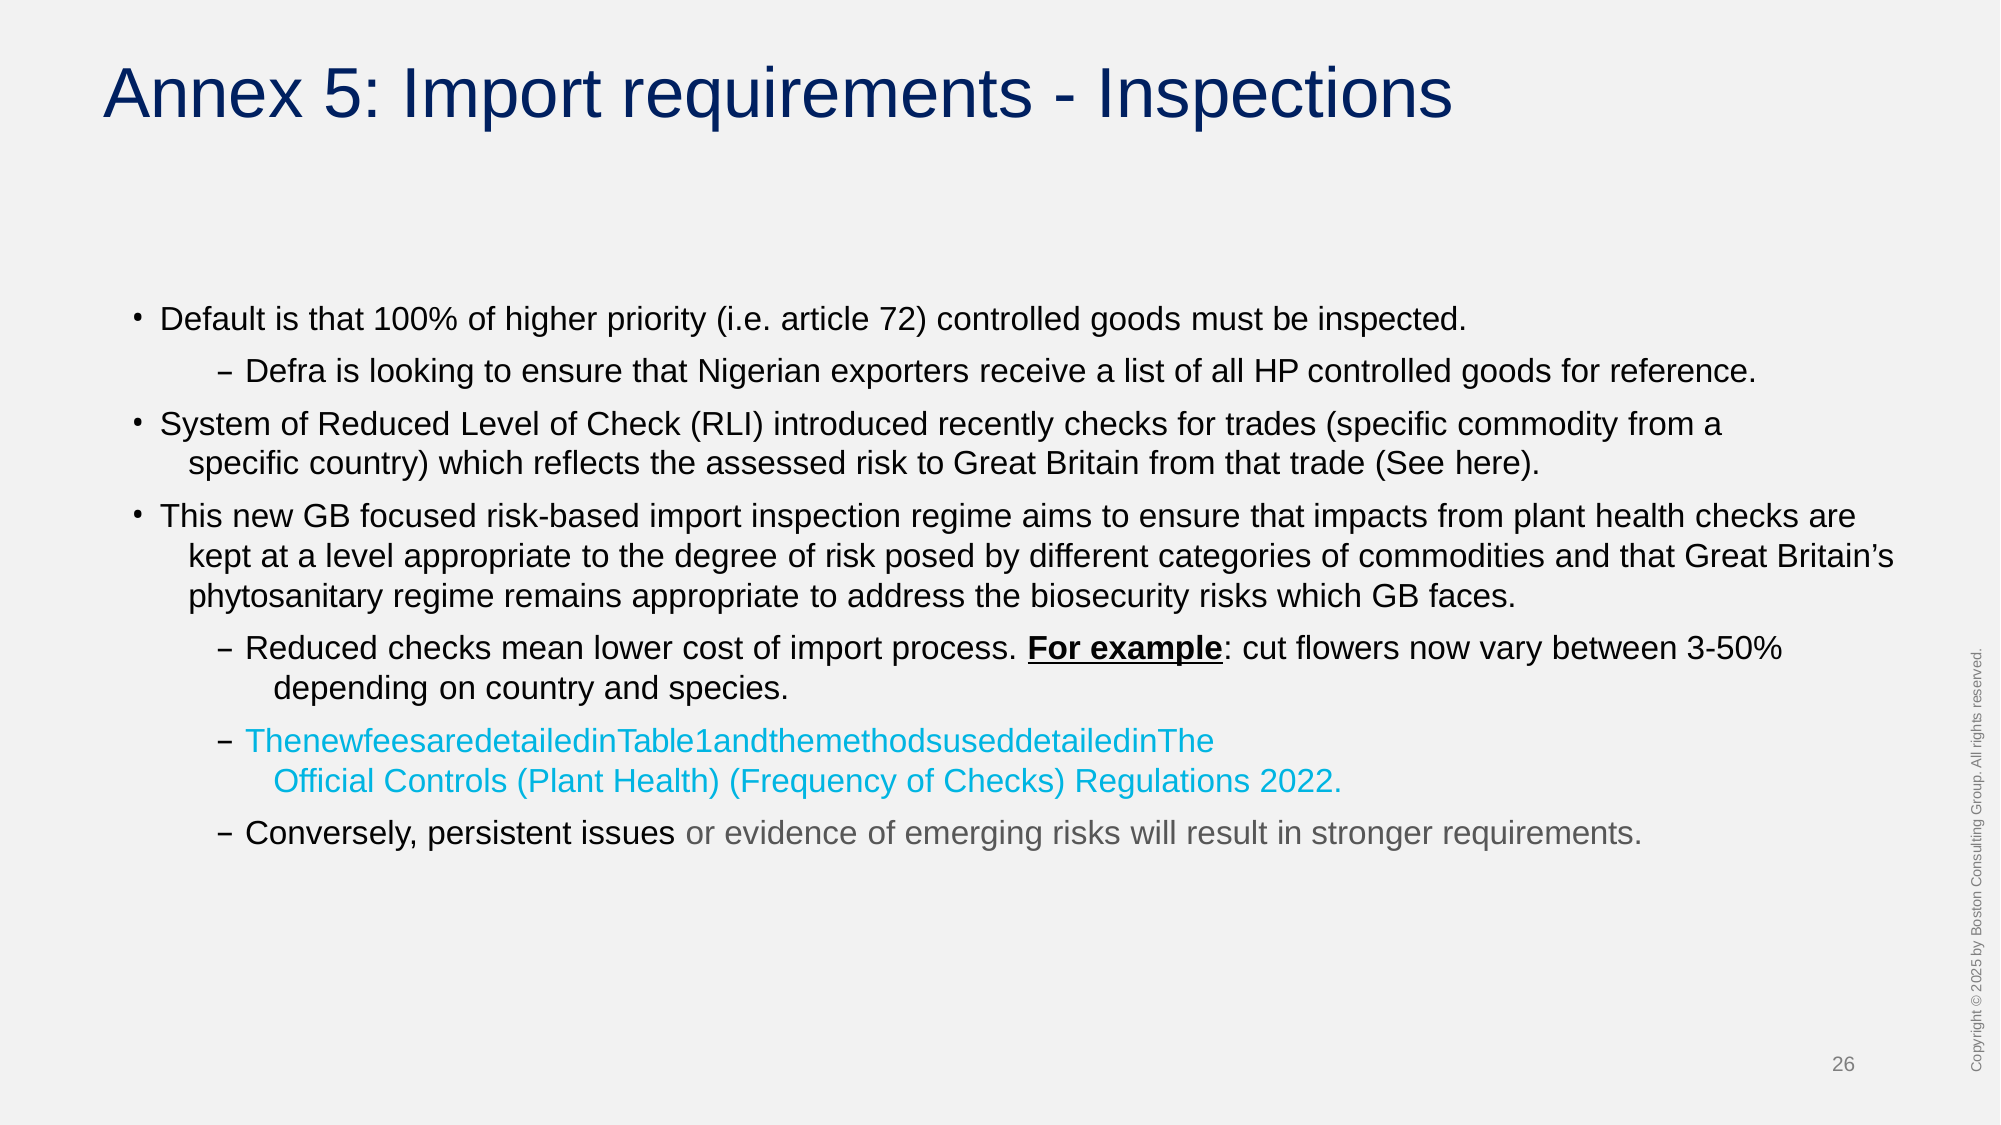

# Annex 5: Import requirements - Inspections
Default is that 100% of higher priority (i.e. article 72) controlled goods must be inspected.
Defra is looking to ensure that Nigerian exporters receive a list of all HP controlled goods for reference.
System of Reduced Level of Check (RLI) introduced recently checks for trades (specific commodity from a specific country) which reflects the assessed risk to Great Britain from that trade (See here).
This new GB focused risk-based import inspection regime aims to ensure that impacts from plant health checks are kept at a level appropriate to the degree of risk posed by different categories of commodities and that Great Britain’s phytosanitary regime remains appropriate to address the biosecurity risks which GB faces.
Reduced checks mean lower cost of import process. For example: cut flowers now vary between 3-50% depending on country and species.
ThenewfeesaredetailedinTable1andthemethodsuseddetailedinTheOfficial Controls (Plant Health) (Frequency of Checks) Regulations 2022.
Conversely, persistent issues or evidence of emerging risks will result in stronger requirements.